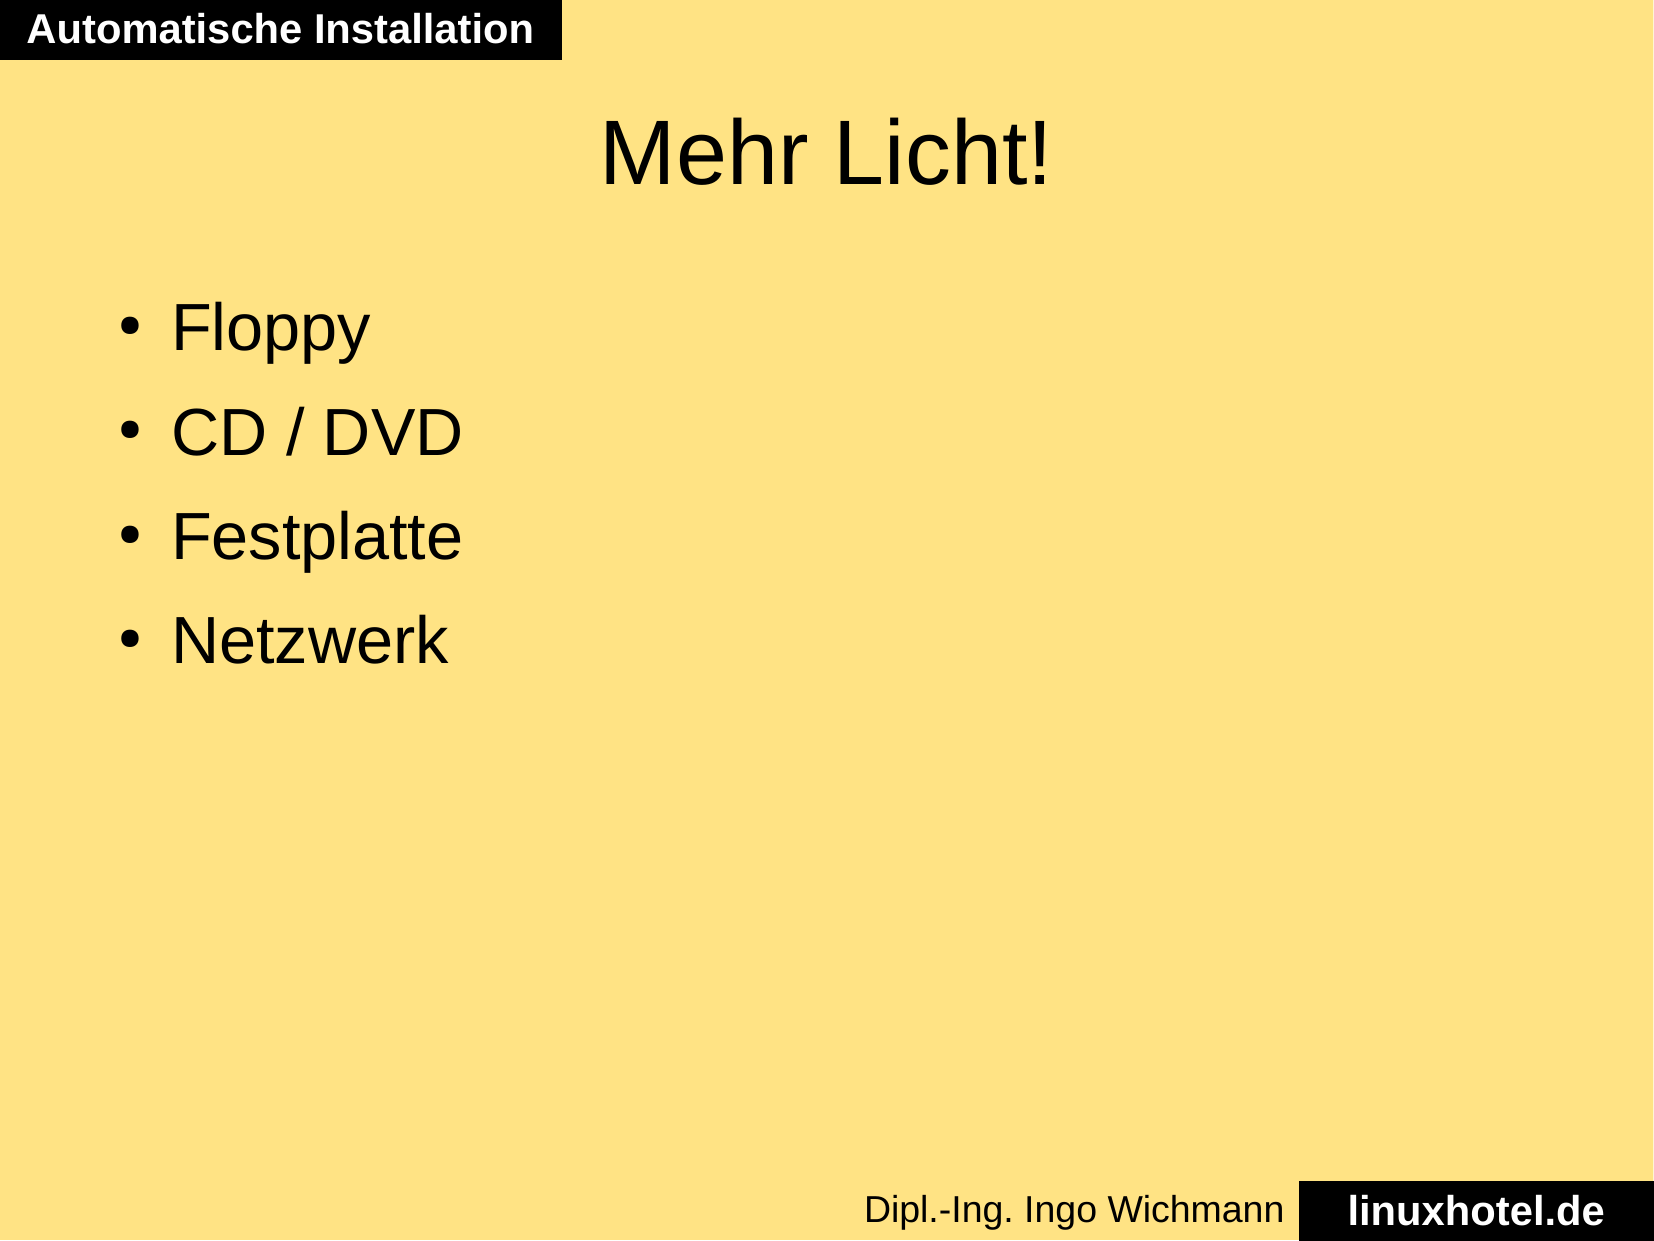

Automatische Installation
# Mehr Licht!
Floppy
CD / DVD
Festplatte
Netzwerk
Dipl.-Ing. Ingo Wichmann
linuxhotel.de